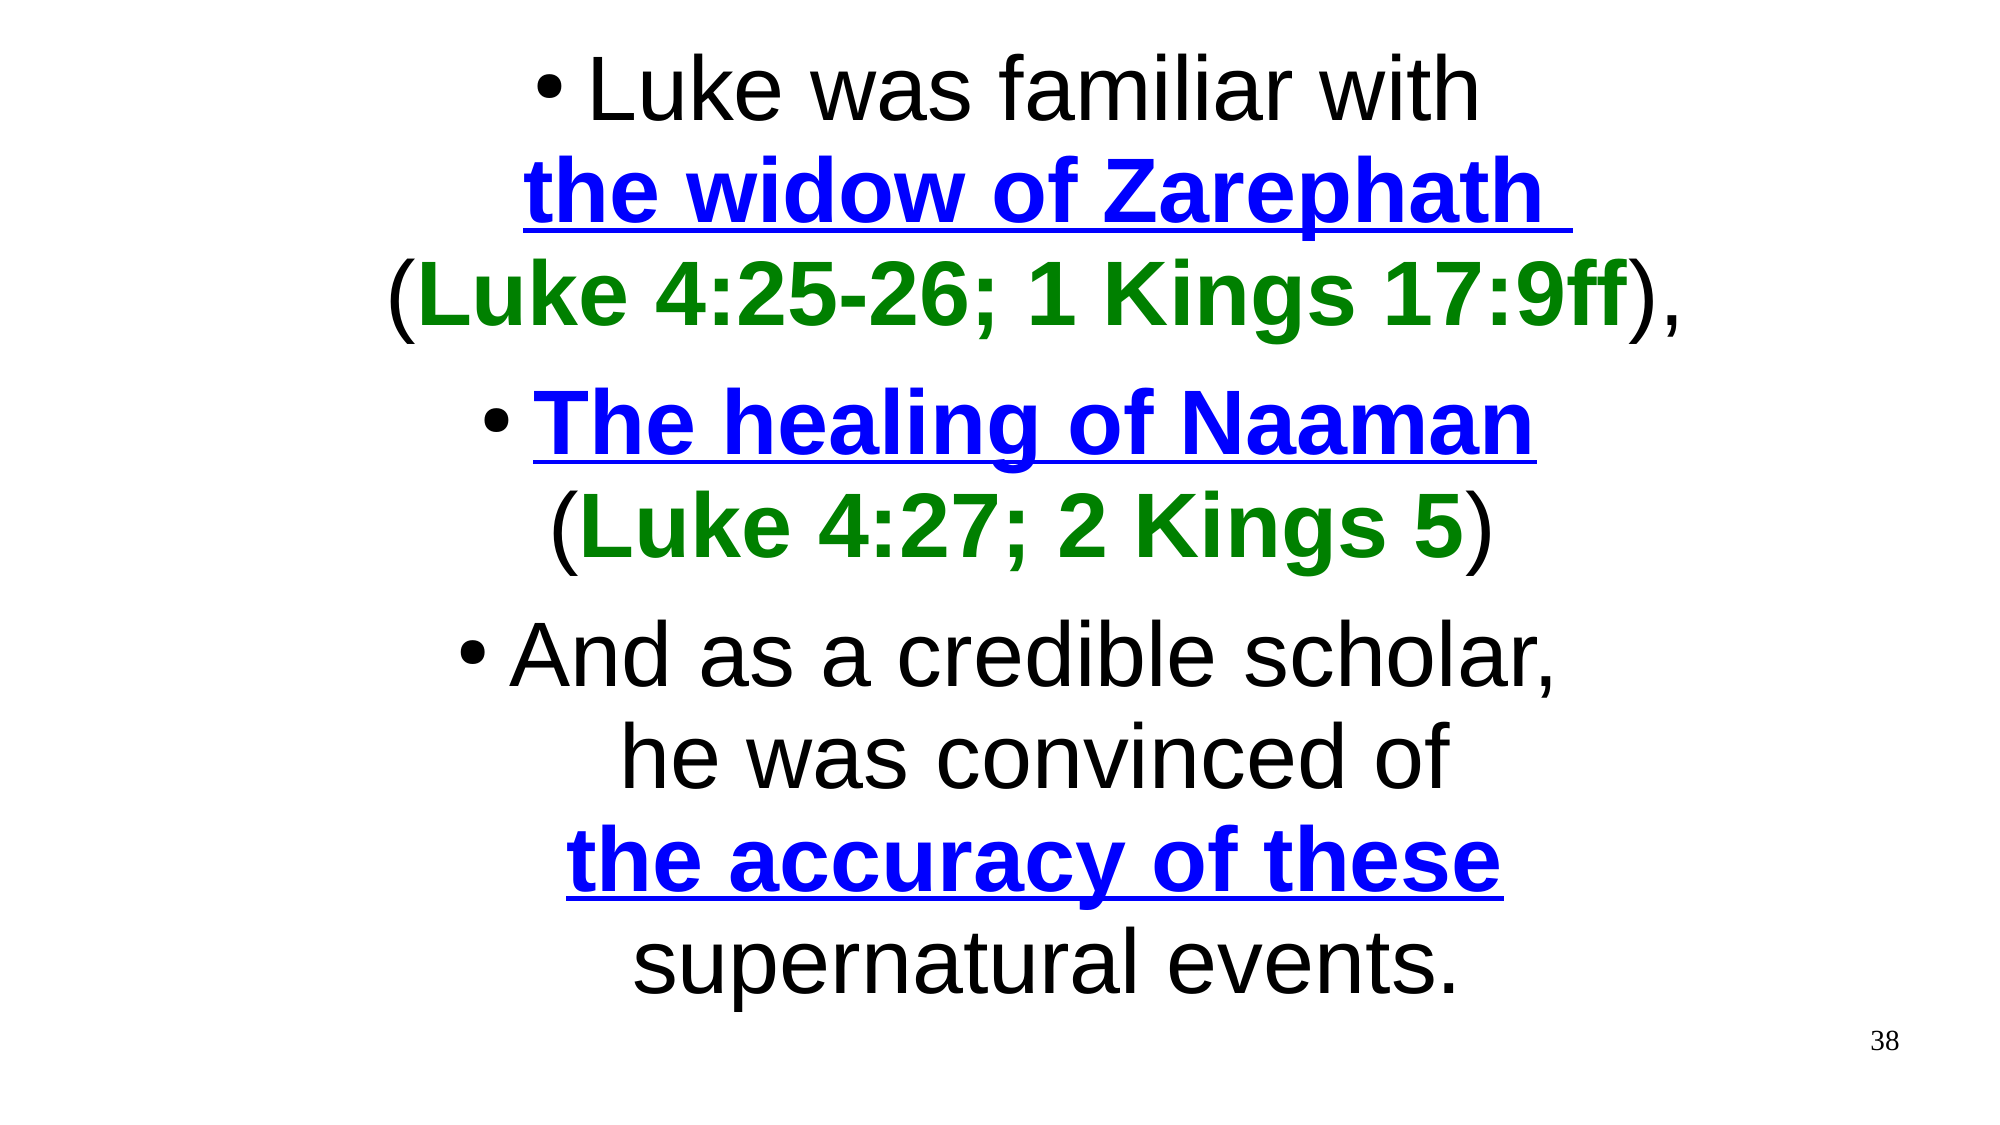

# Luke was familiar with the widow of Zarephath (Luke 4:25-26; 1 Kings 17:9ff),
The healing of Naaman
(Luke 4:27; 2 Kings 5)
And as a credible scholar,
he was convinced of
the accuracy of these
supernatural events.
38